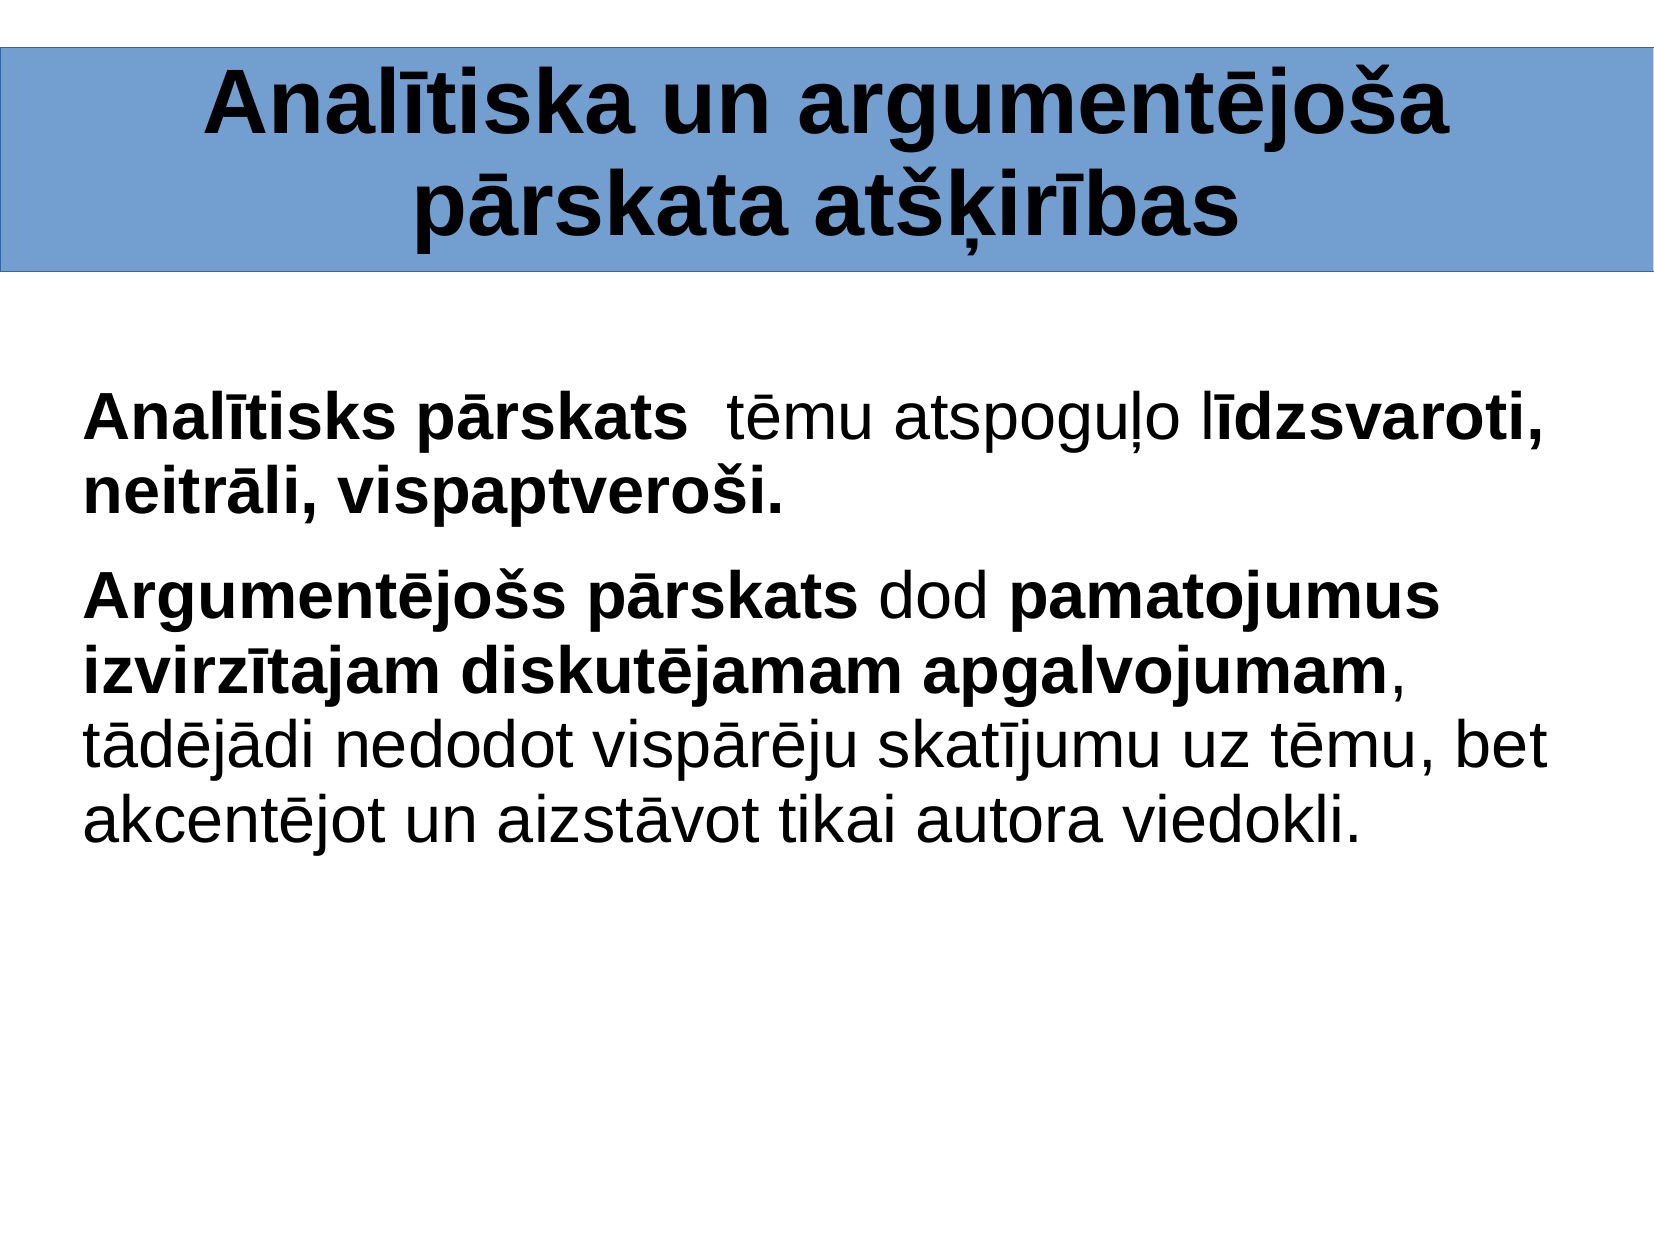

# Analītiska un argumentējoša pārskata atšķirības
Analītisks pārskats tēmu atspoguļo līdzsvaroti, neitrāli, vispaptveroši.
Argumentējošs pārskats dod pamatojumus izvirzītajam diskutējamam apgalvojumam, tādējādi nedodot vispārēju skatījumu uz tēmu, bet akcentējot un aizstāvot tikai autora viedokli.